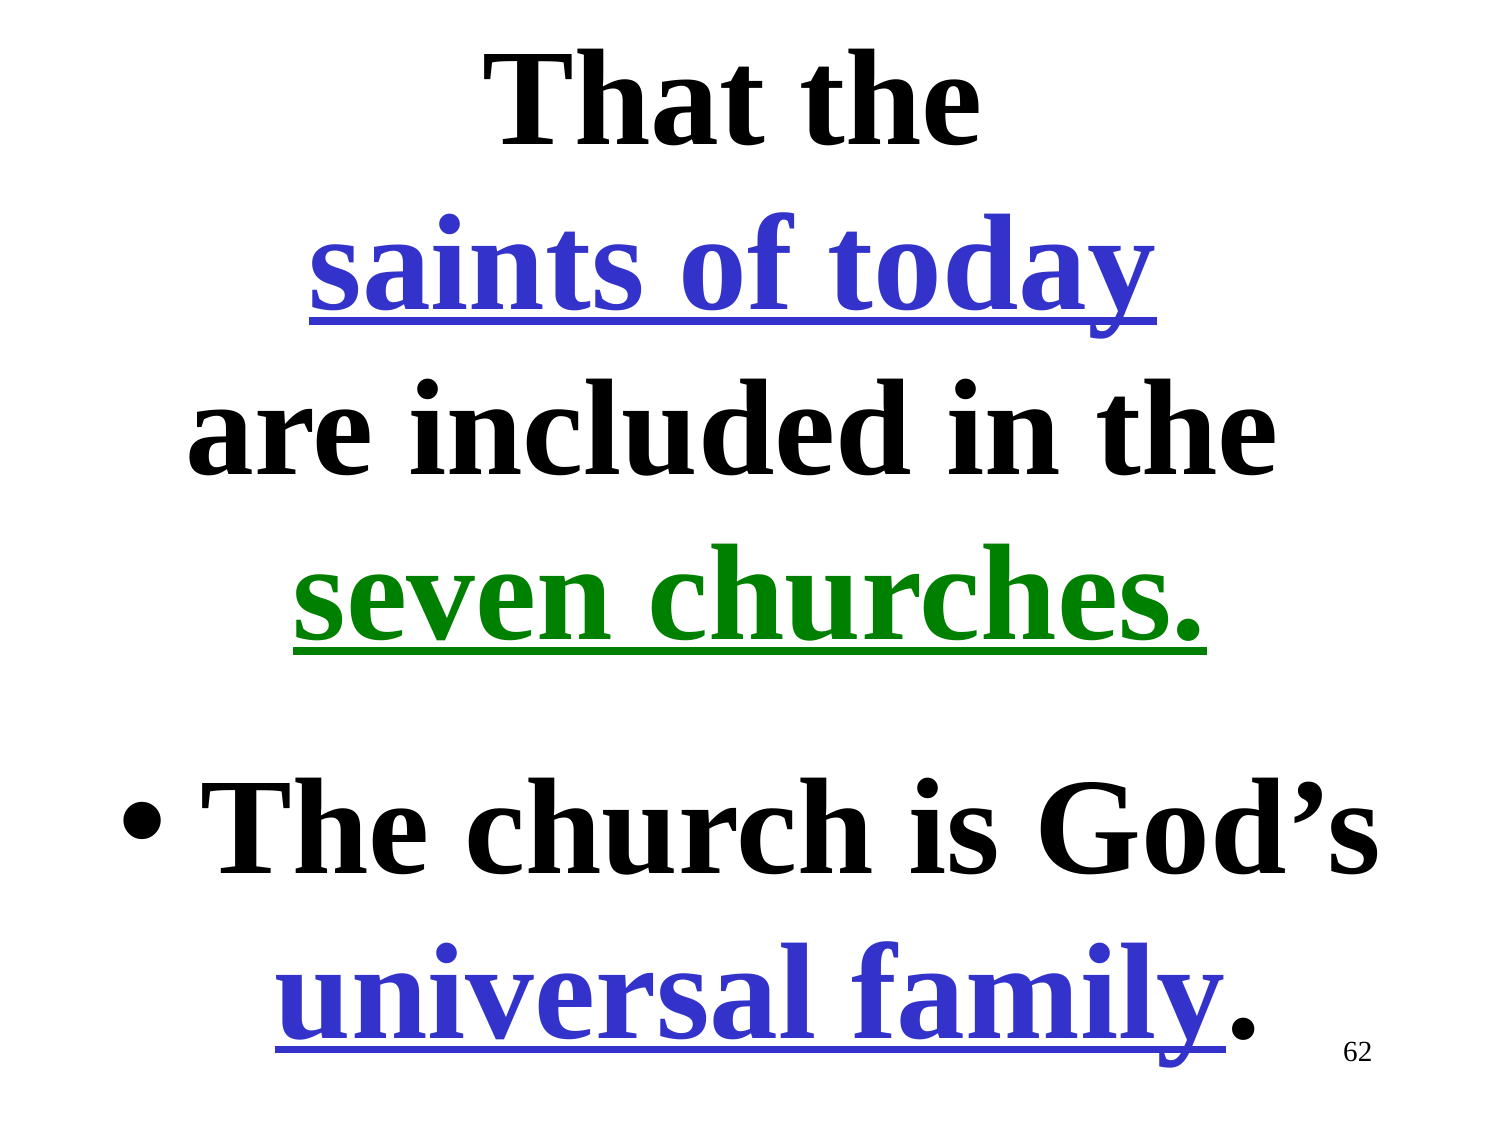

That the
saints of today
are included in the
seven churches.
 The church is God’s universal family.